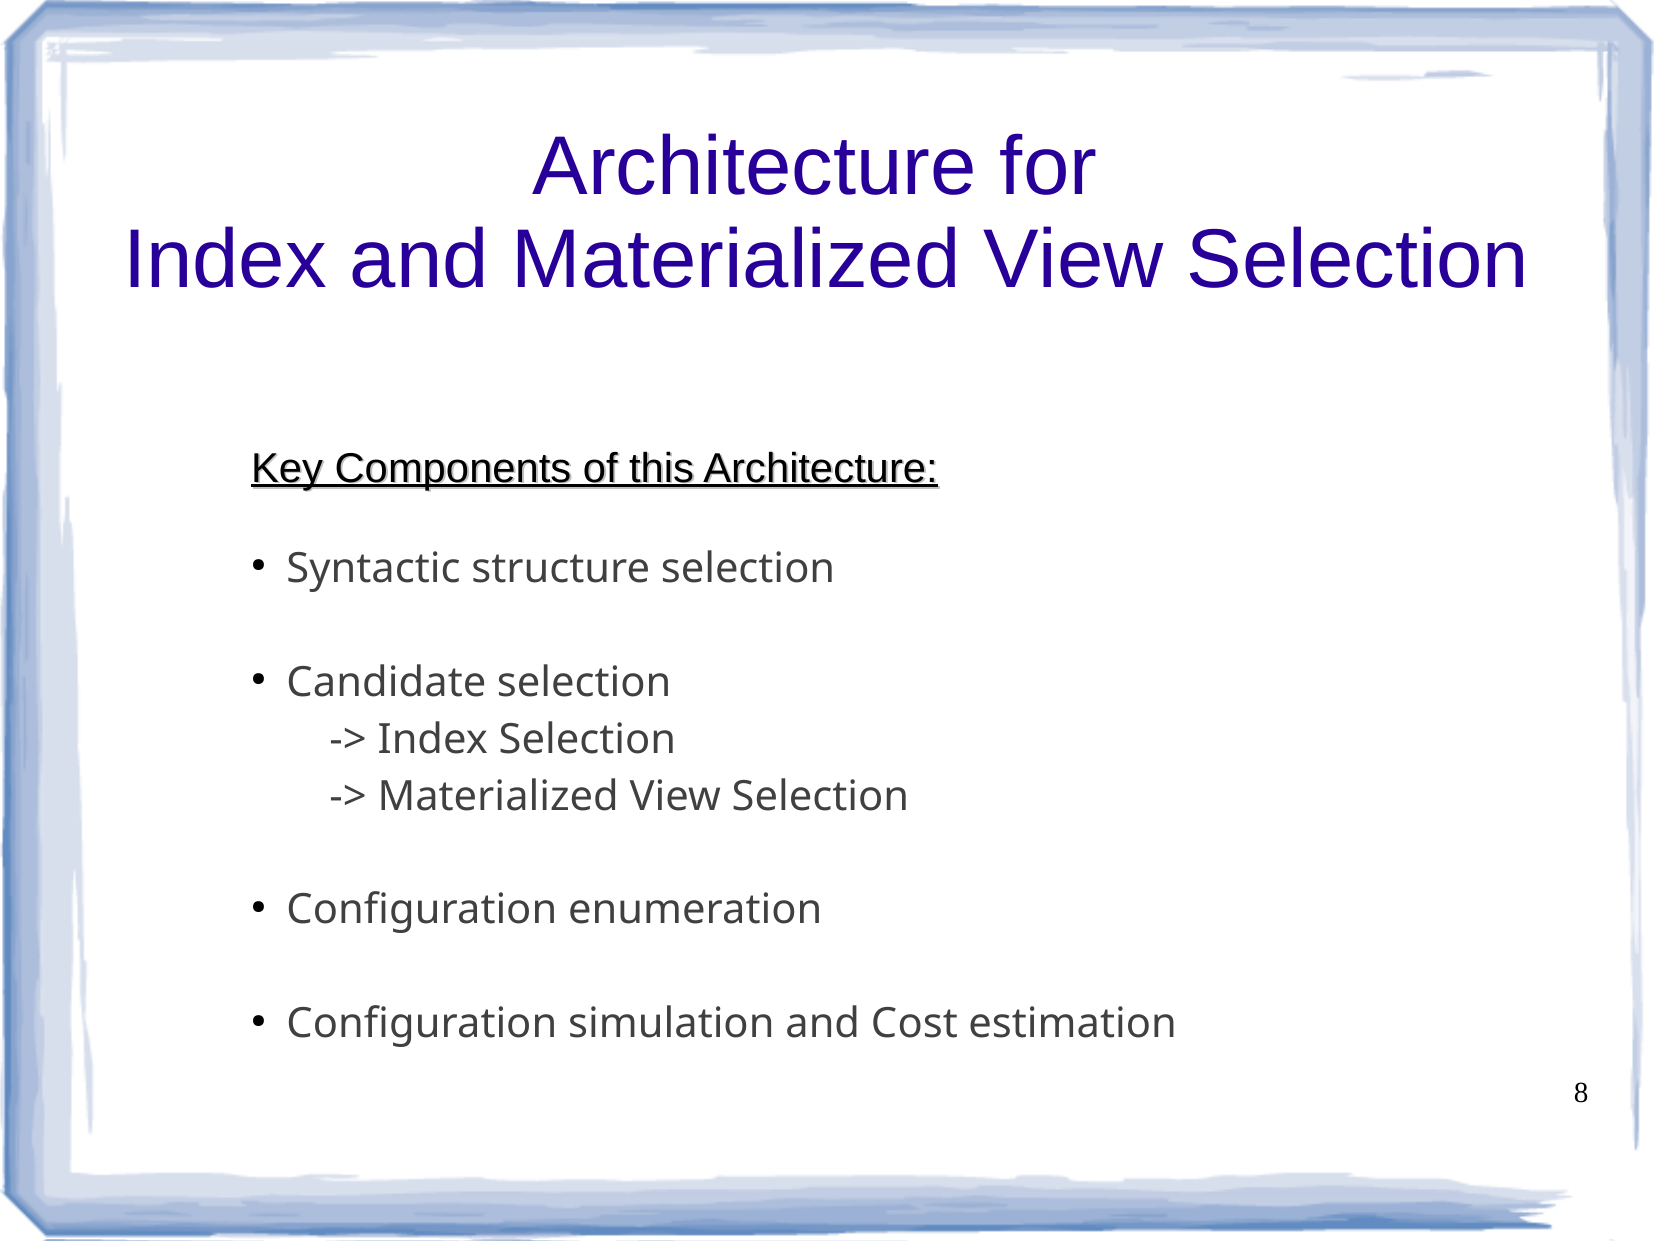

# Architecture for Index and Materialized View Selection
Key Components of this Architecture:
Syntactic structure selection
Candidate selection
 -> Index Selection
 -> Materialized View Selection
Configuration enumeration
Configuration simulation and Cost estimation
8